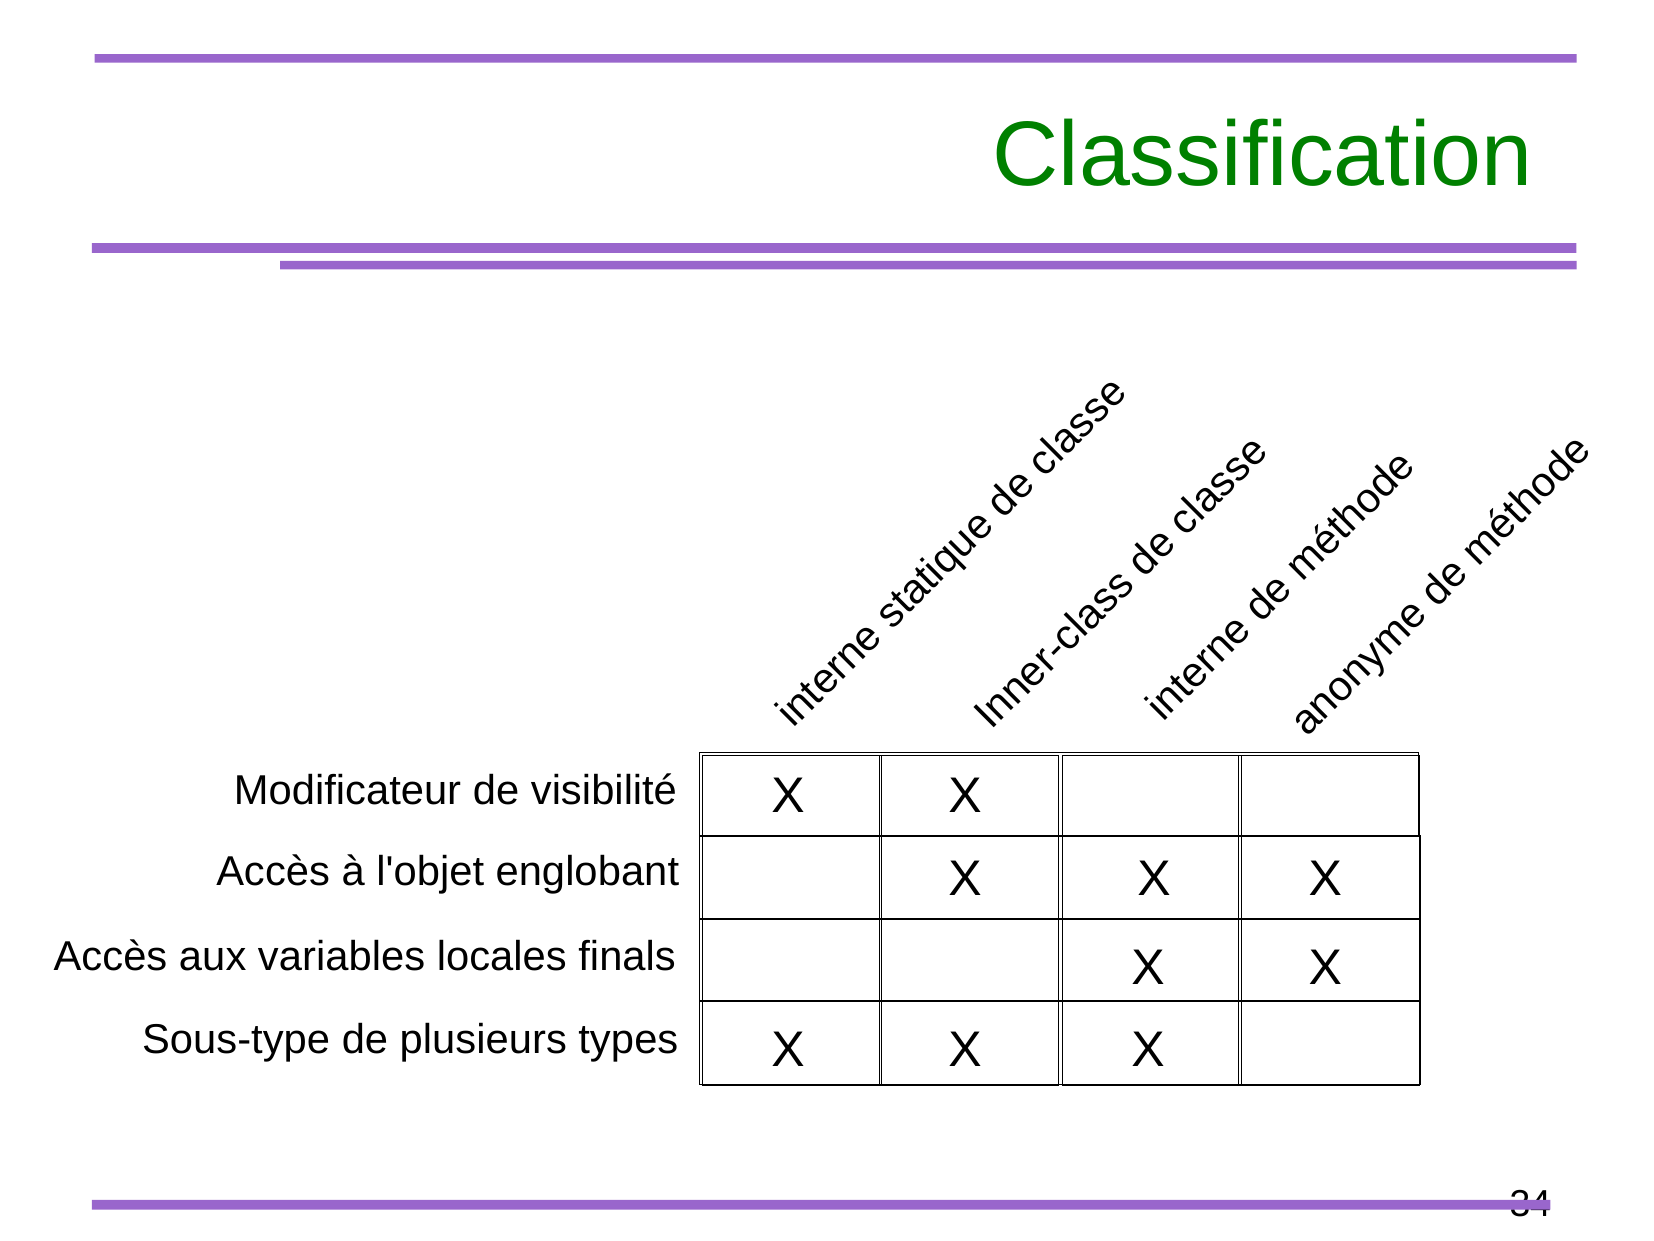

# Classification
interne statique de classe
Inner-class de classe
interne de méthode
anonyme de méthode
Modificateur de visibilité
X
X
Accès à l'objet englobant
X
X
X
Accès aux variables locales finals
X
X
Sous-type de plusieurs types
X
X
X